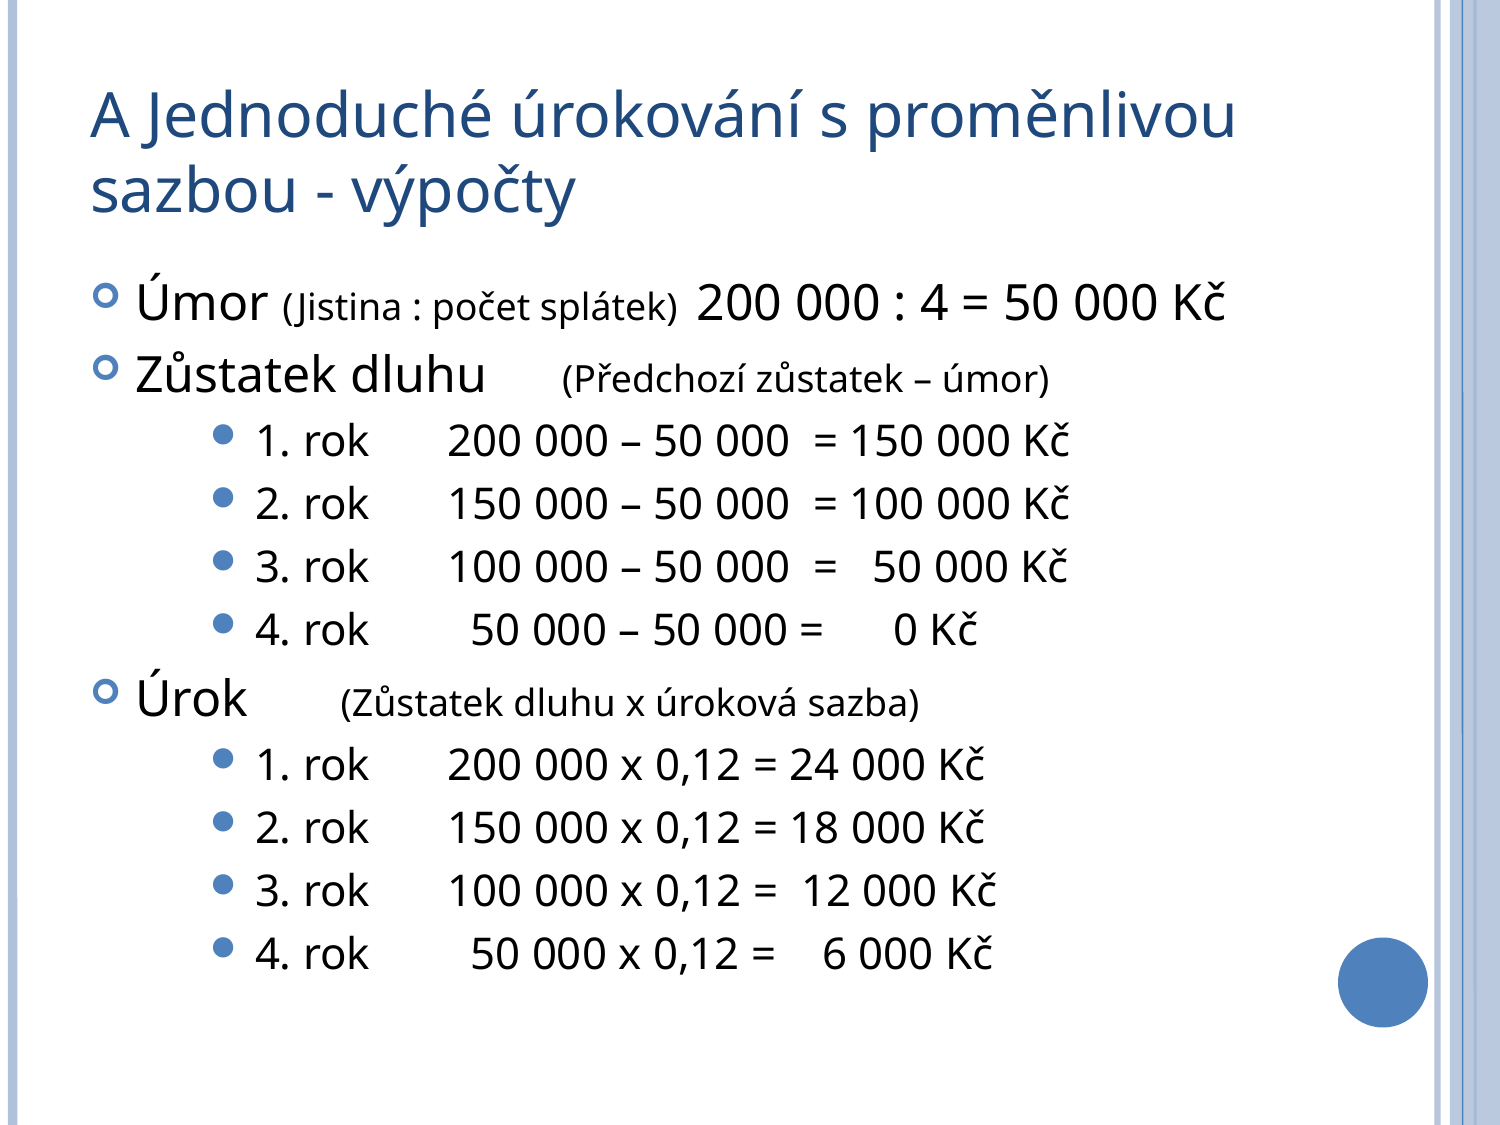

# A Jednoduché úrokování s proměnlivou sazbou - výpočty
Úmor (Jistina : počet splátek)	200 000 : 4 = 50 000 Kč
Zůstatek dluhu	 (Předchozí zůstatek – úmor)
1. rok		200 000 – 50 000 = 150 000 Kč
2. rok		150 000 – 50 000 = 100 000 Kč
3. rok		100 000 – 50 000 = 50 000 Kč
4. rok		 50 000 – 50 000 = 0 Kč
Úrok		 (Zůstatek dluhu x úroková sazba)
1. rok		200 000 x 0,12 = 24 000 Kč
2. rok		150 000 x 0,12 = 18 000 Kč
3. rok		100 000 x 0,12 = 12 000 Kč
4. rok		 50 000 x 0,12 = 6 000 Kč